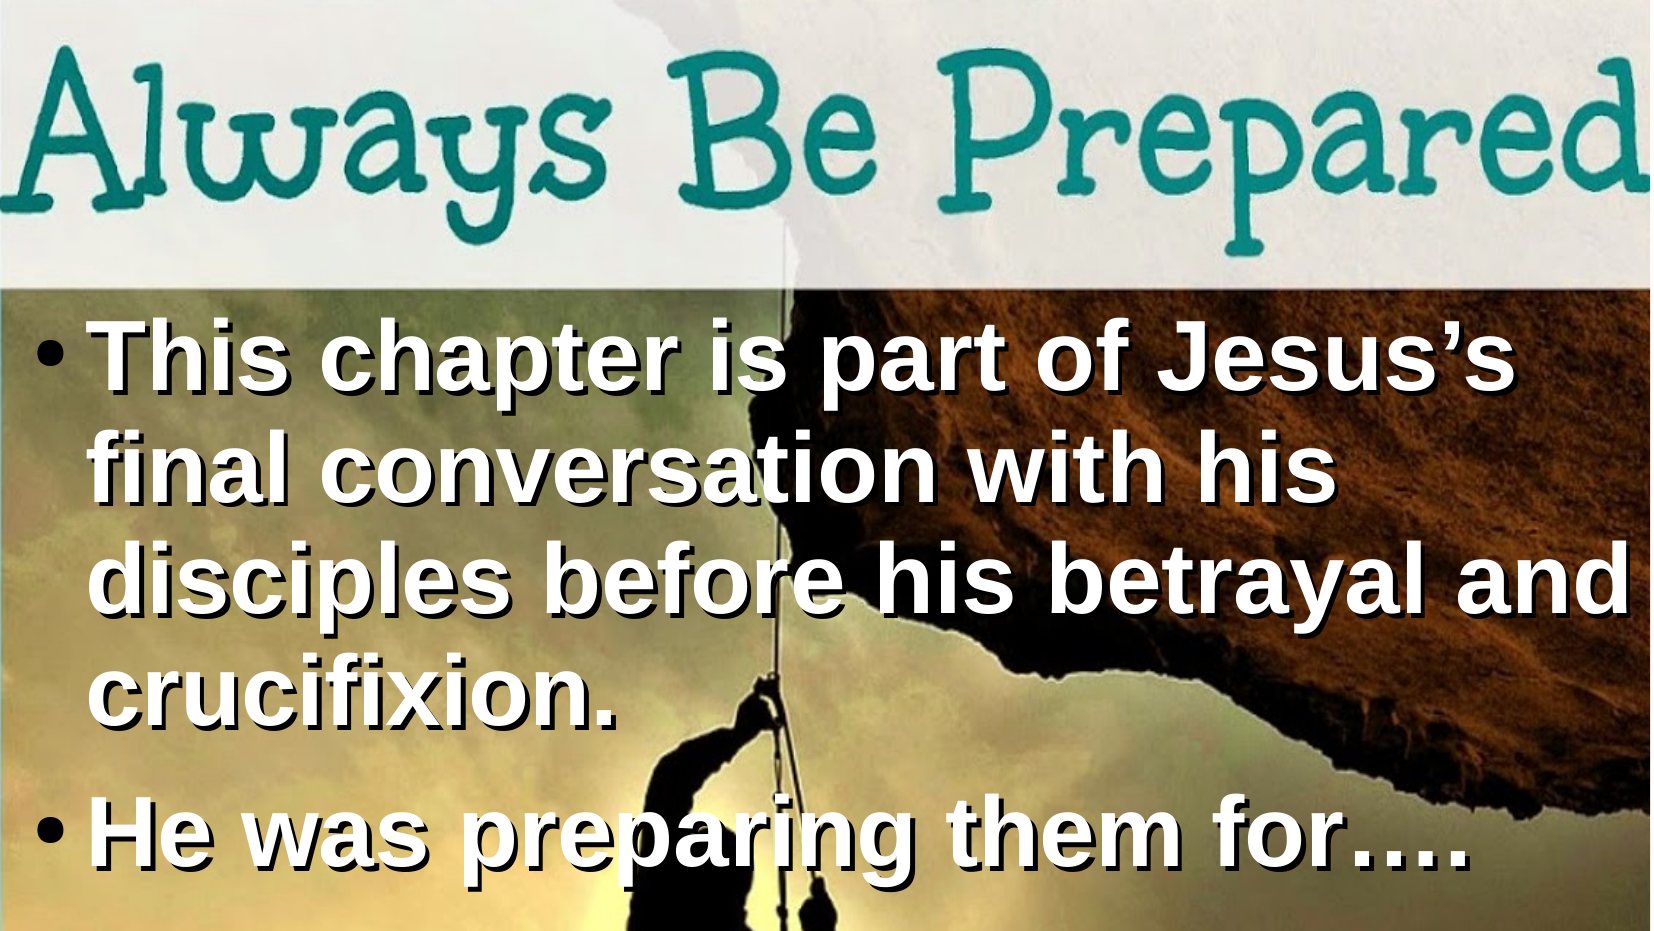

# This chapter is part of Jesus’s final conversation with his disciples before his betrayal and crucifixion.
He was preparing them for….